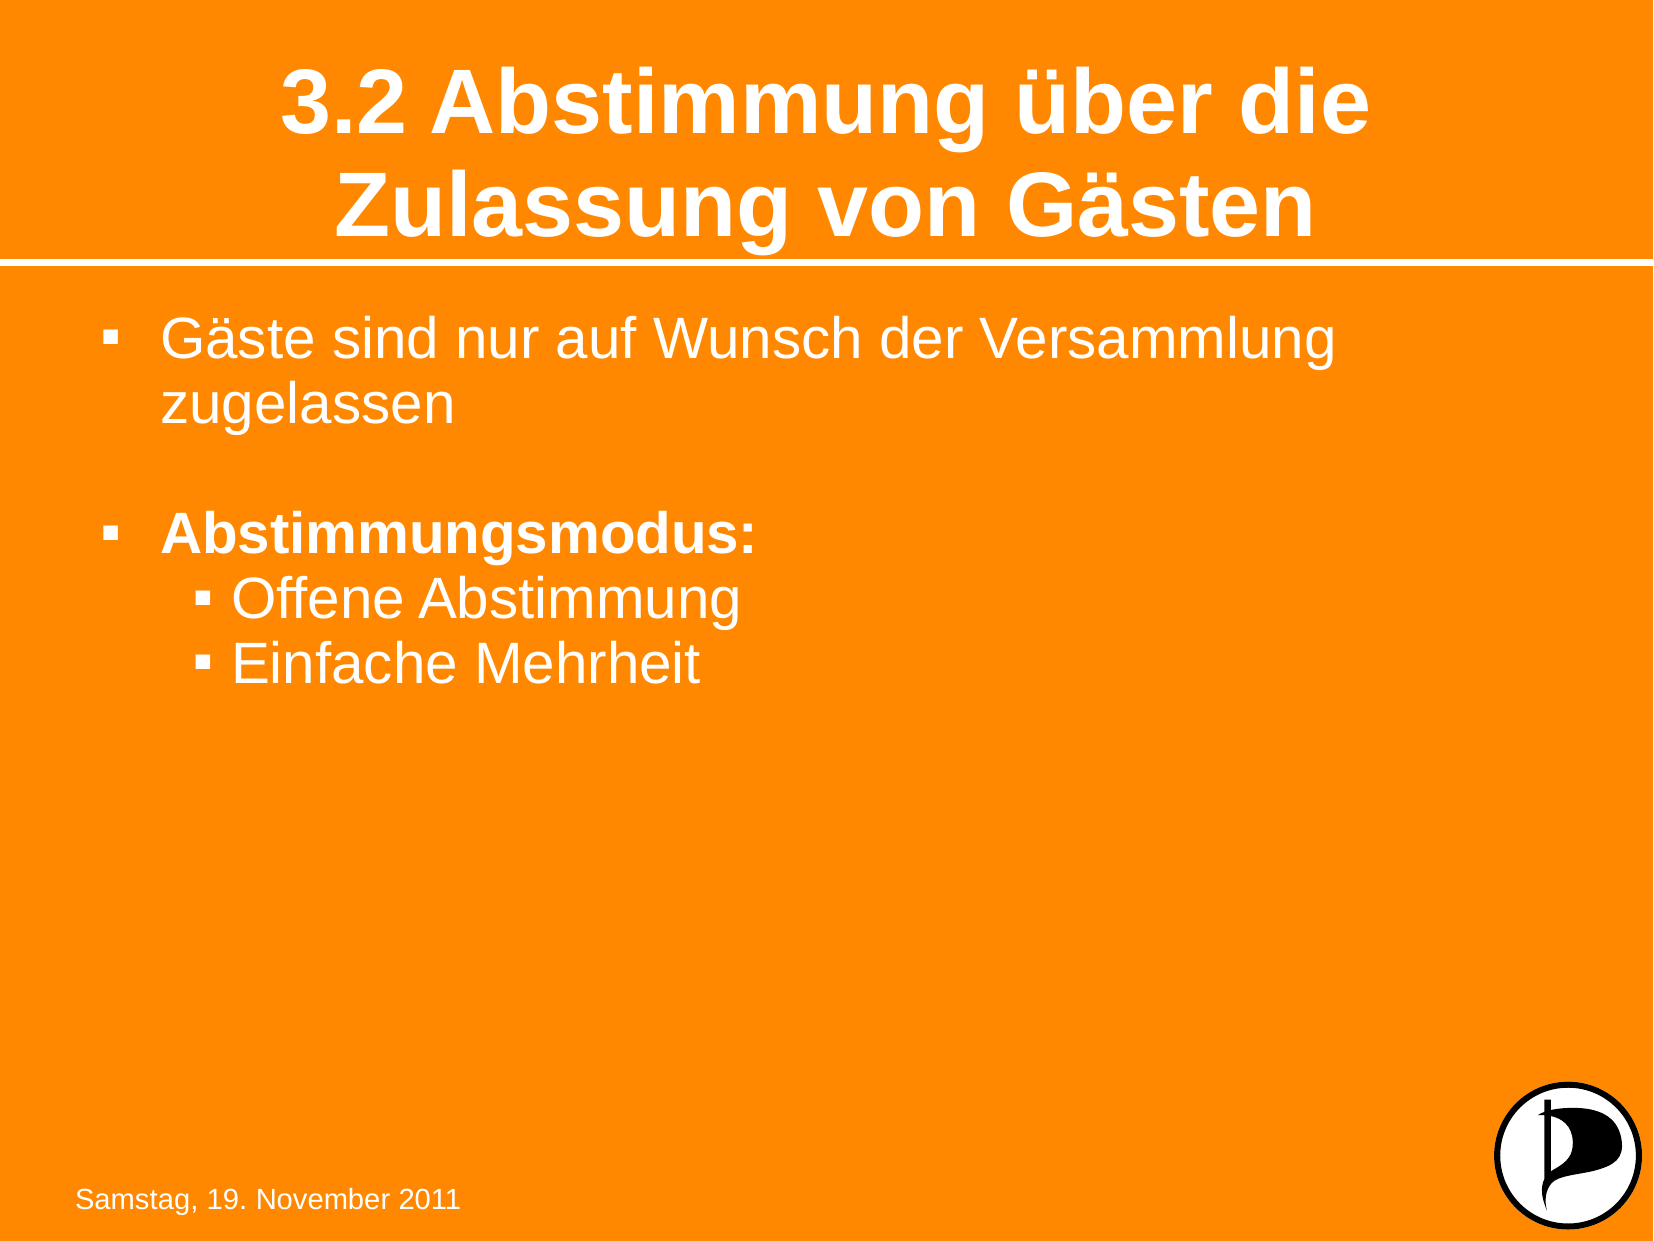

# 3.2 Abstimmung über die Zulassung von Gästen
Gäste sind nur auf Wunsch der Versammlung zugelassen
Abstimmungsmodus:
Offene Abstimmung
Einfache Mehrheit